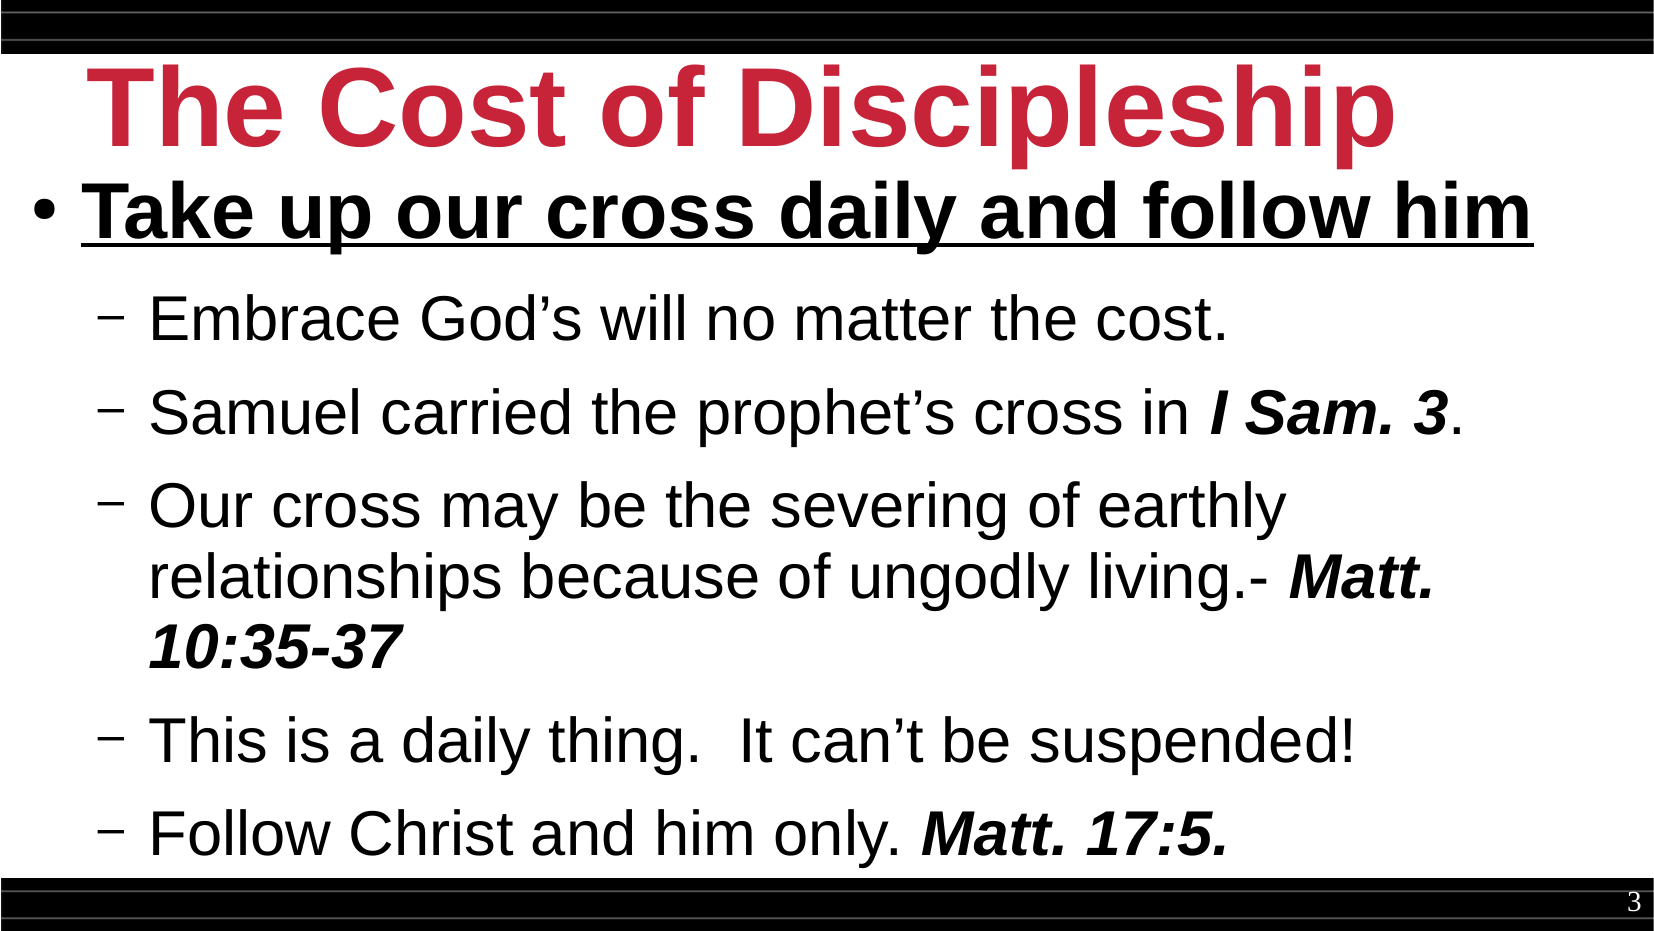

# The Cost of Discipleship
Take up our cross daily and follow him
Embrace God’s will no matter the cost.
Samuel carried the prophet’s cross in I Sam. 3.
Our cross may be the severing of earthly relationships because of ungodly living.- Matt. 10:35-37
This is a daily thing. It can’t be suspended!
Follow Christ and him only. Matt. 17:5.